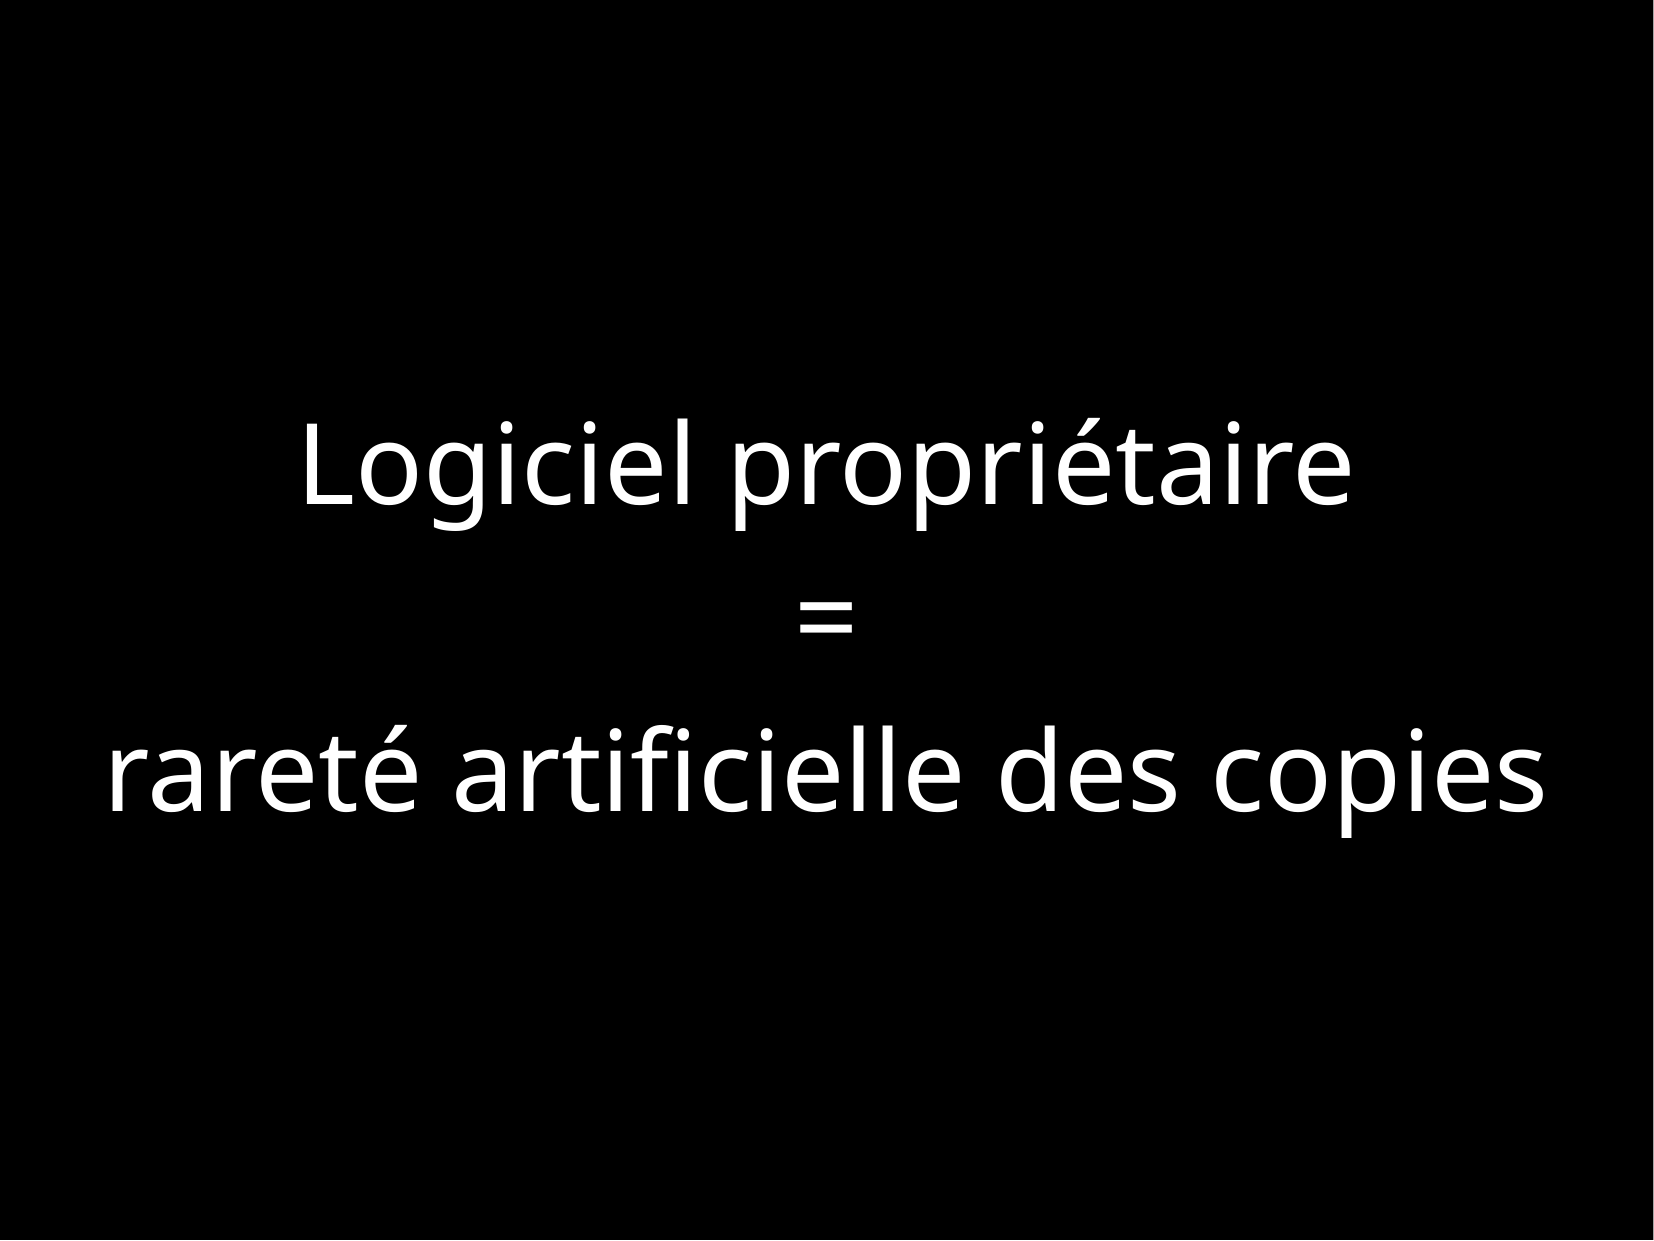

# Logiciel propriétaire = rareté artificielle des copies